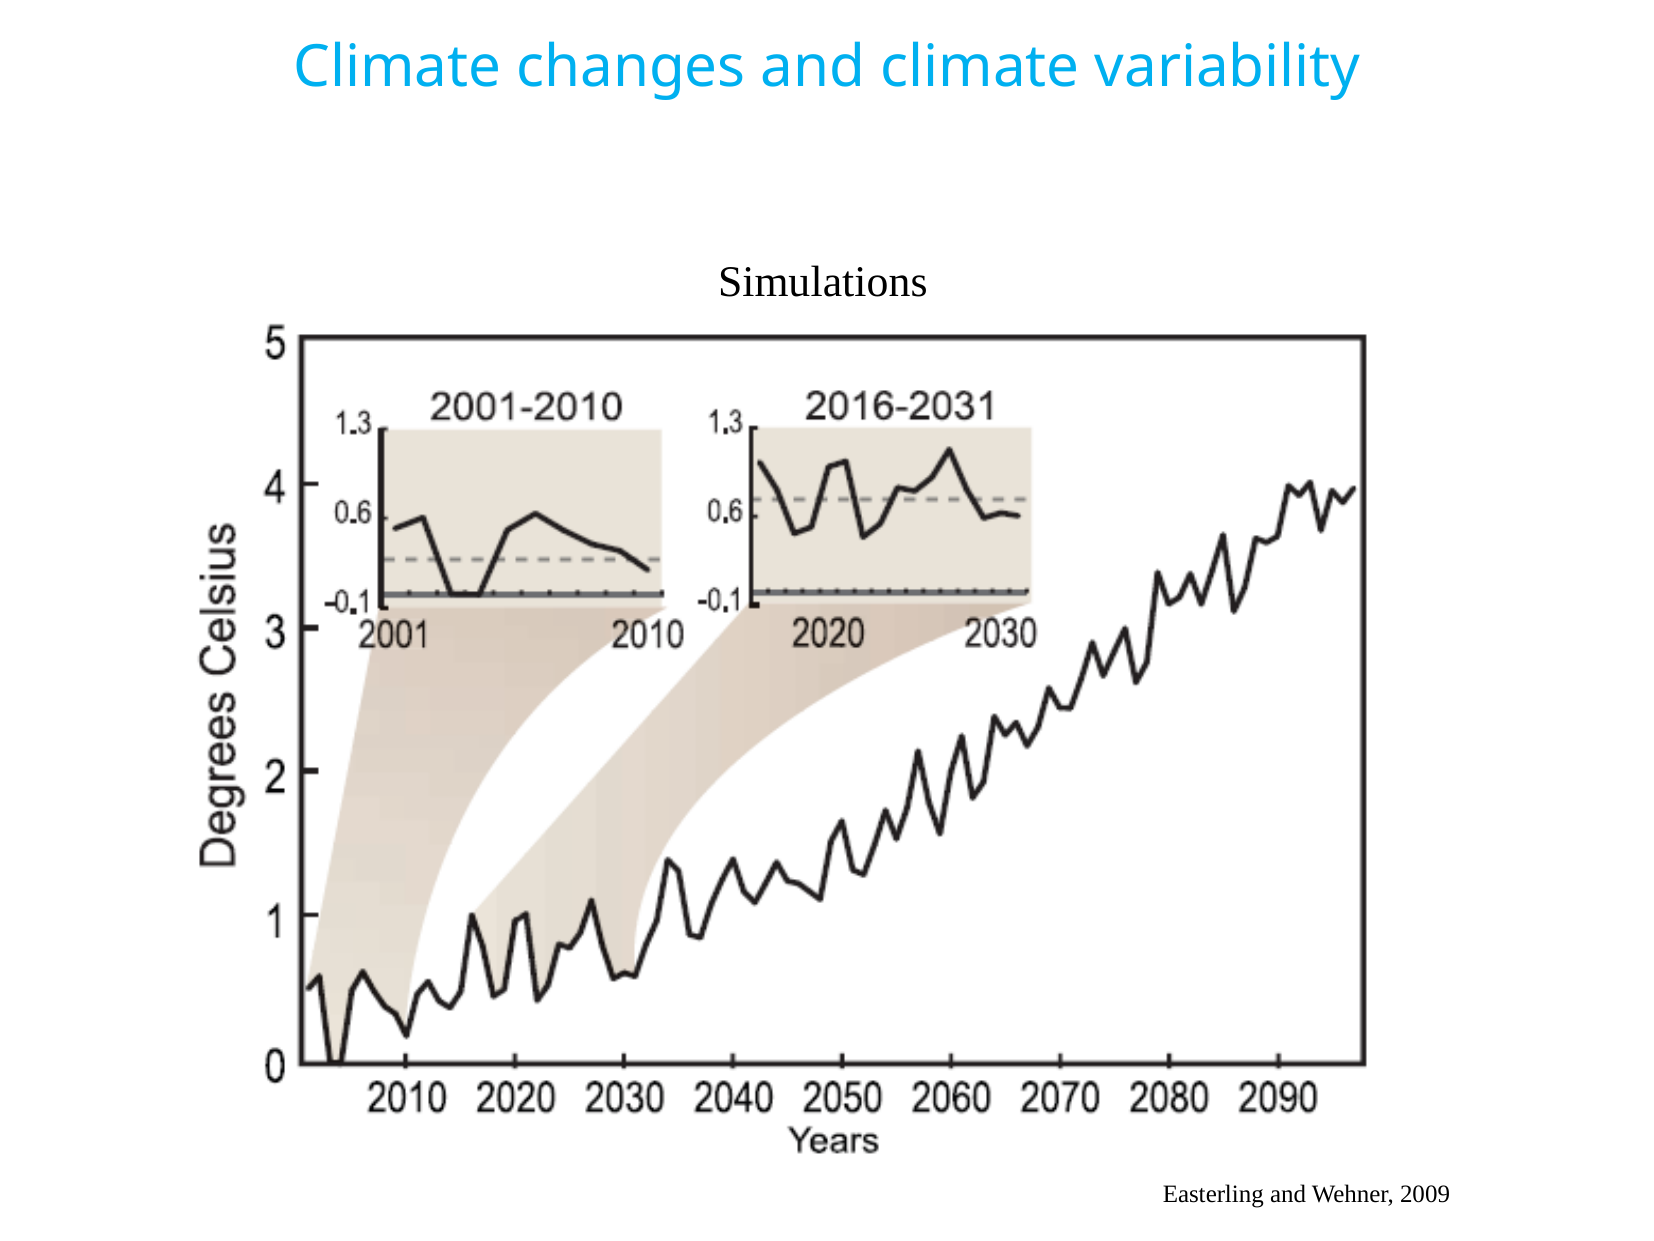

Climate changes and climate variability
Simulations
Easterling and Wehner, 2009